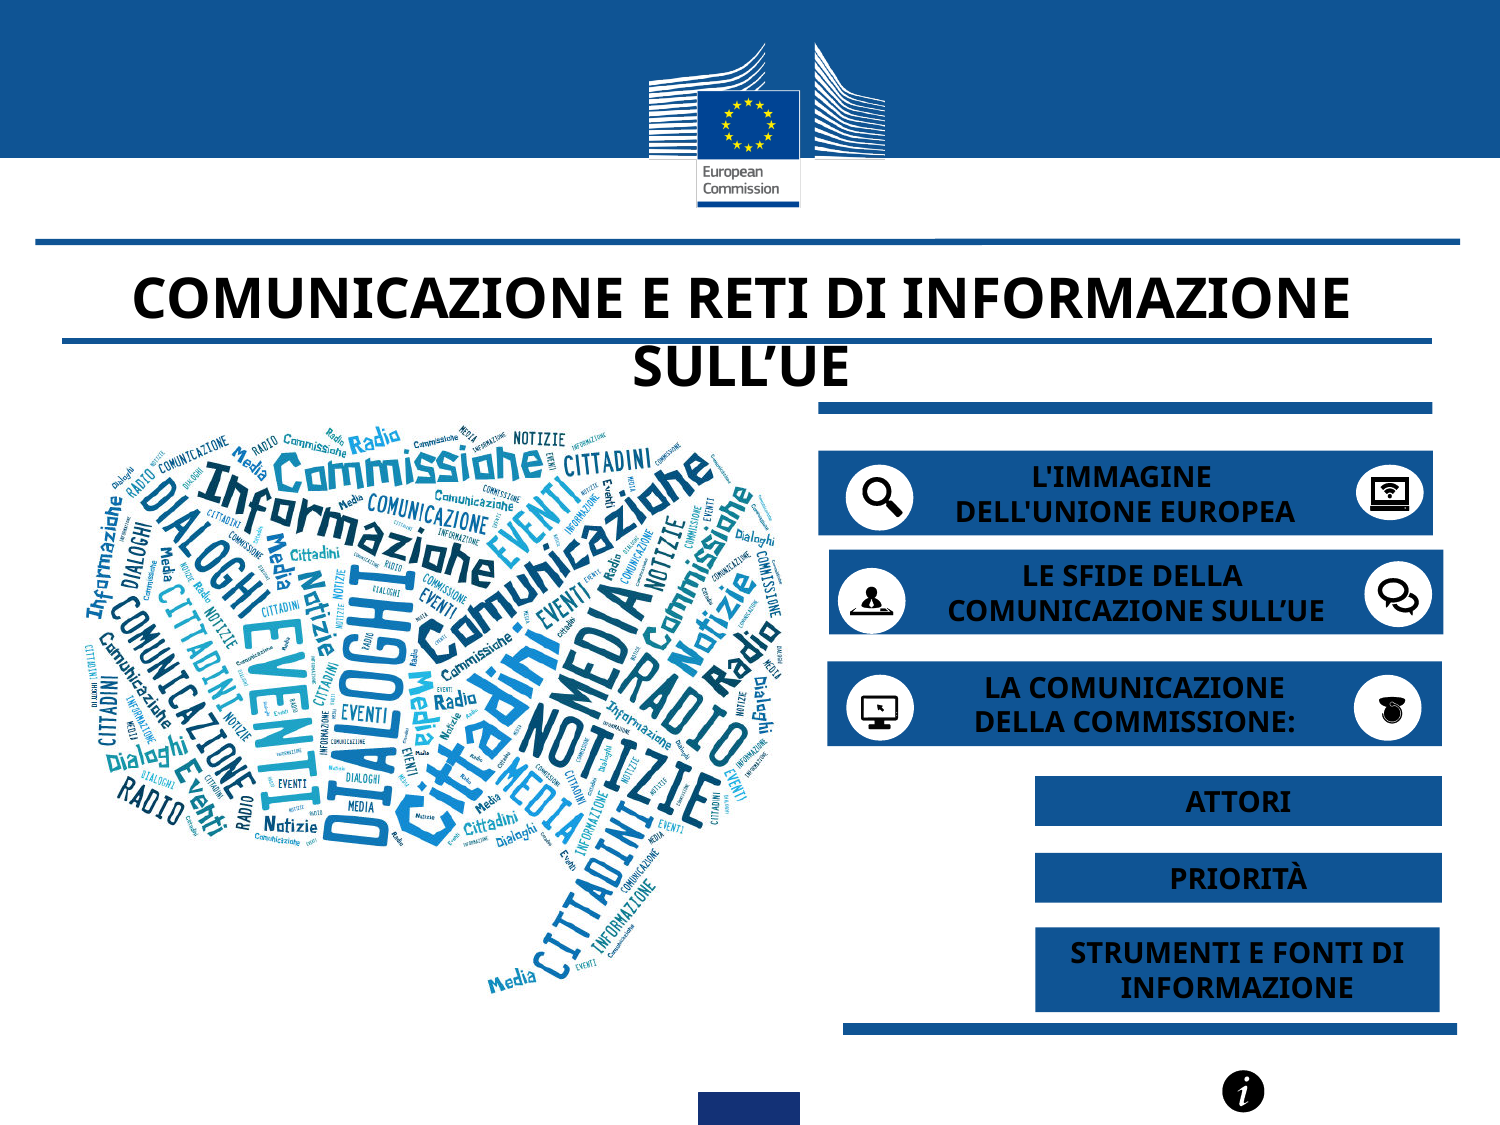

COMUNICAZIONE E RETI DI INFORMAZIONE SULL’UE
L'IMMAGINE
DELL'UNIONE EUROPEA
LE SFIDE DELLA
COMUNICAZIONE SULL’UE
LA COMUNICAZIONE
DELLA COMMISSIONE:
ATTORI
PRIORITÀ
STRUMENTI E FONTI DI INFORMAZIONE